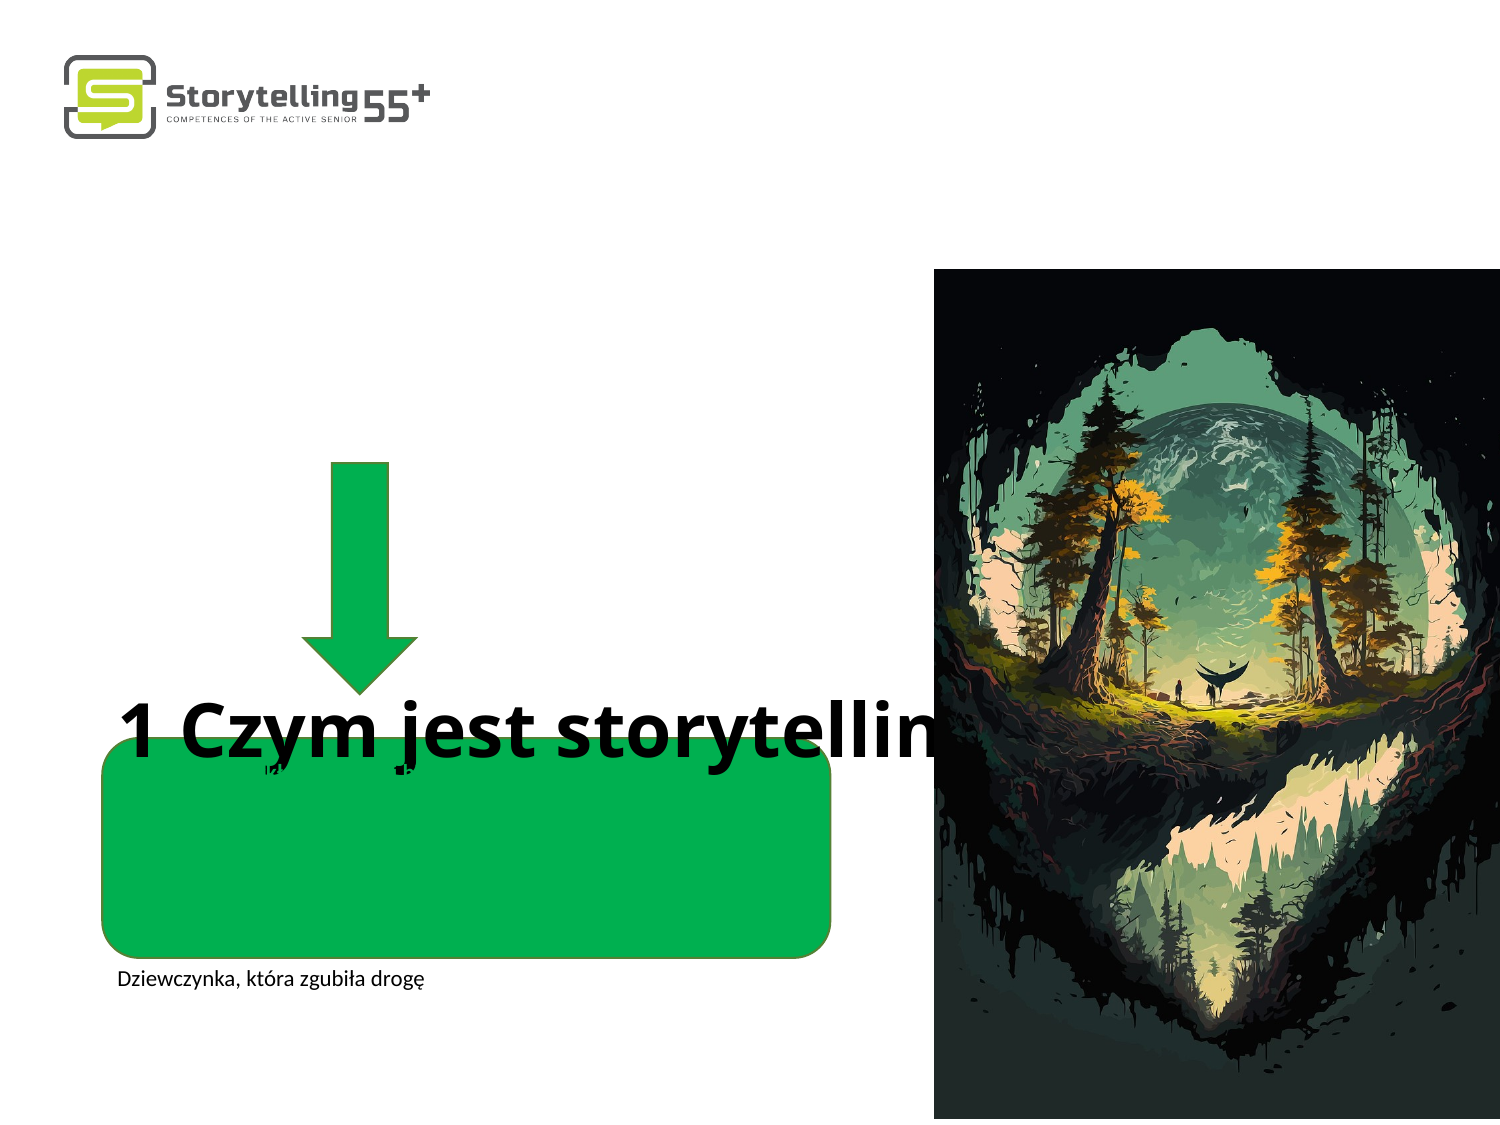

# 1 Czym jest storytelling?
 Spójrz na przykład osobistej historii:
Dziewczynka, która zgubiła drogę